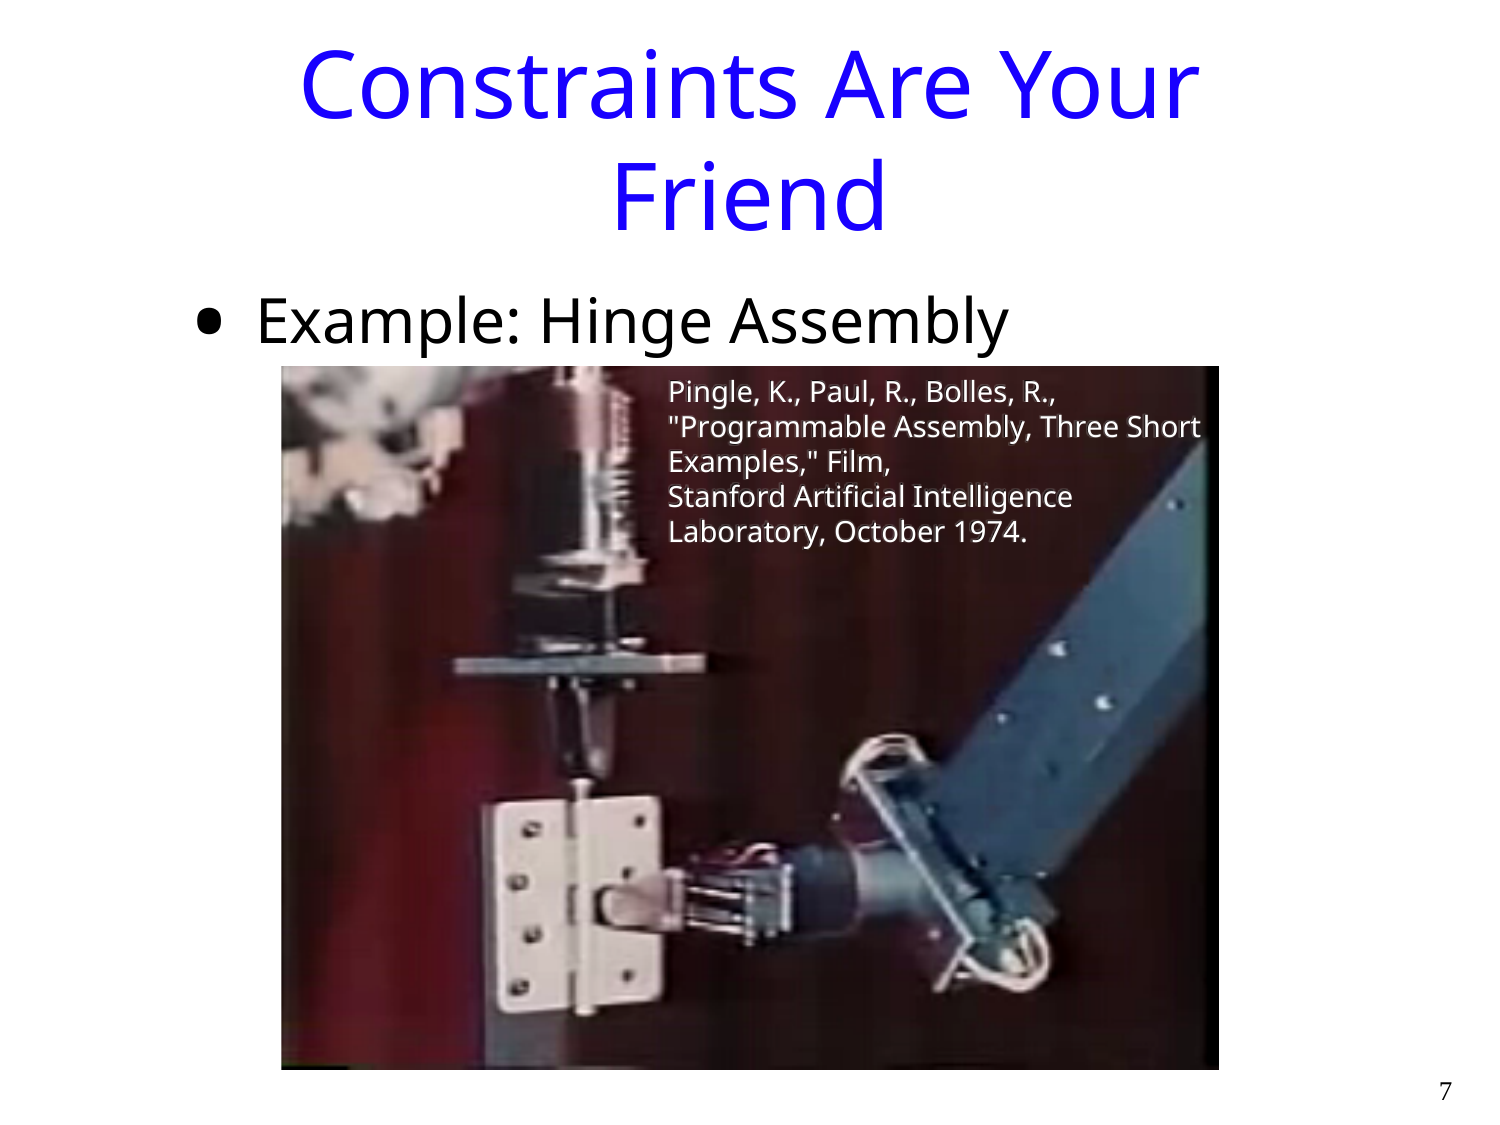

# Constraints Are Your Friend
Example: Hinge Assembly
Pingle, K., Paul, R., Bolles, R., "Programmable Assembly, Three Short Examples," Film,
Stanford Artificial Intelligence Laboratory, October 1974.
7